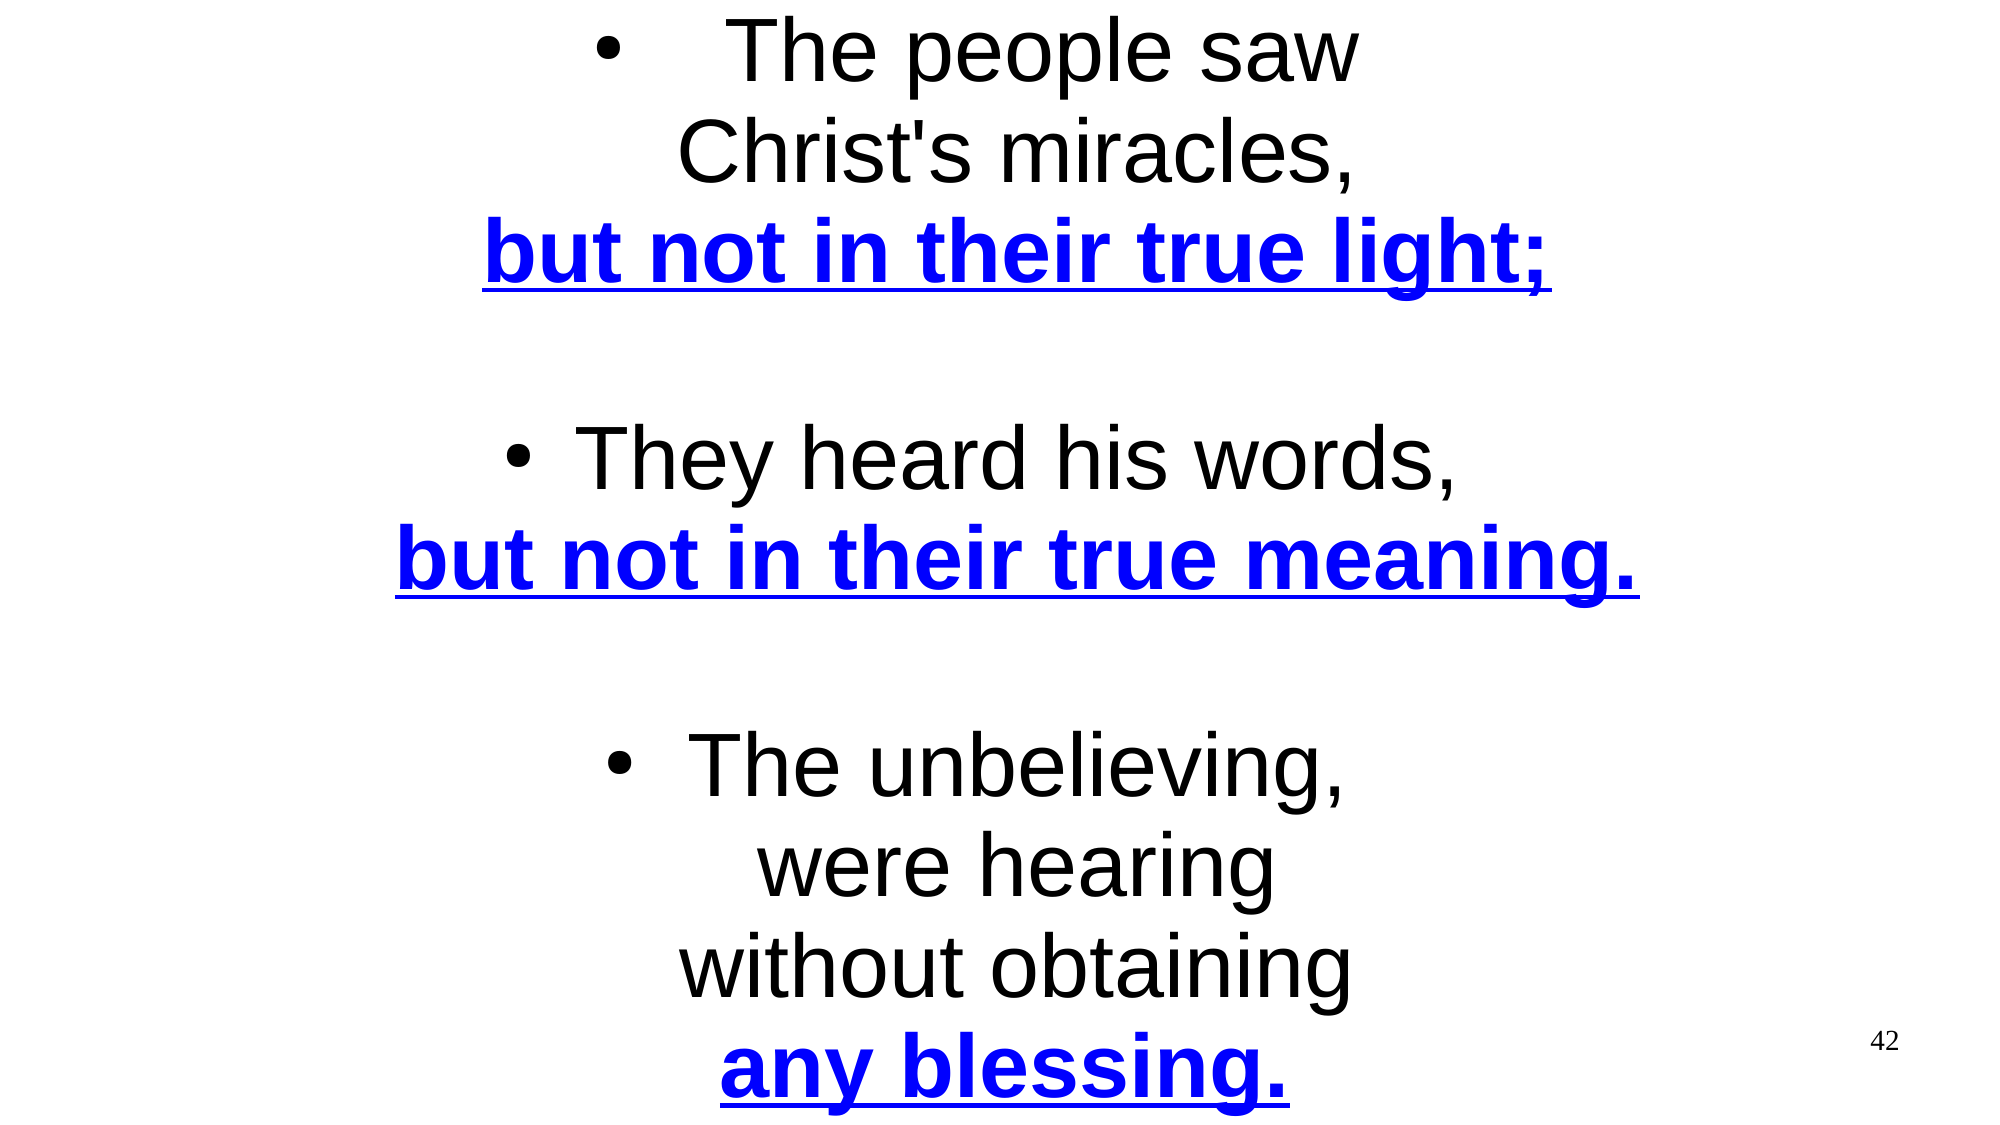

# The people saw Christ's miracles, but not in their true light;
They heard his words,
but not in their true meaning.
The unbelieving,
were hearing
without obtaining
any blessing.
42